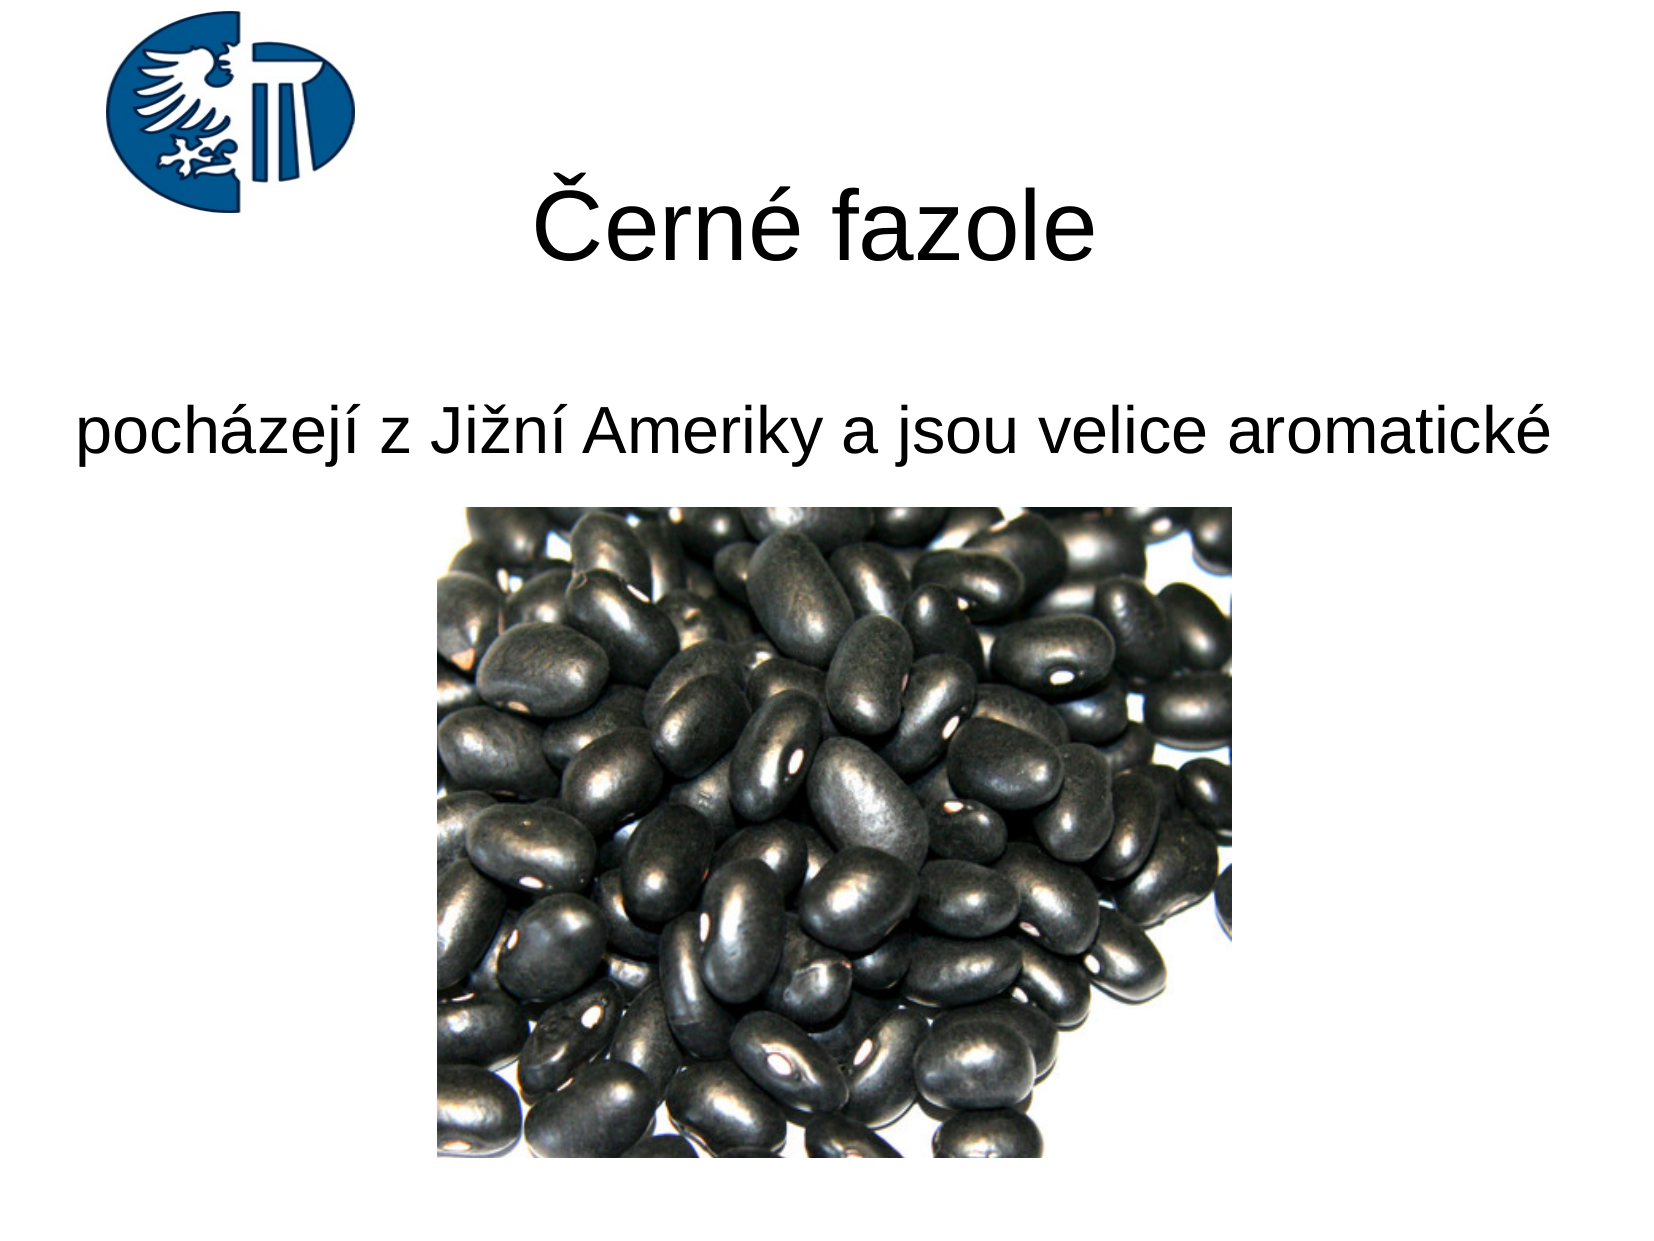

# Černé fazole pocházejí z Jižní Ameriky a jsou velice aromatické